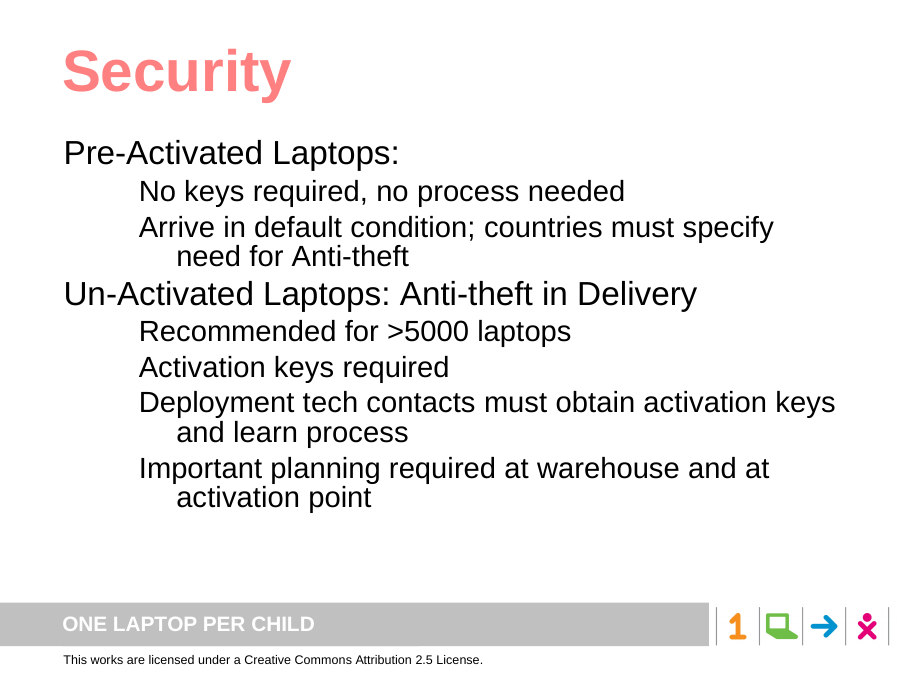

# Security
Pre-Activated Laptops:
No keys required, no process needed
Arrive in default condition; countries must specify need for Anti-theft
Un-Activated Laptops: Anti-theft in Delivery
Recommended for >5000 laptops
Activation keys required
Deployment tech contacts must obtain activation keys and learn process
Important planning required at warehouse and at activation point